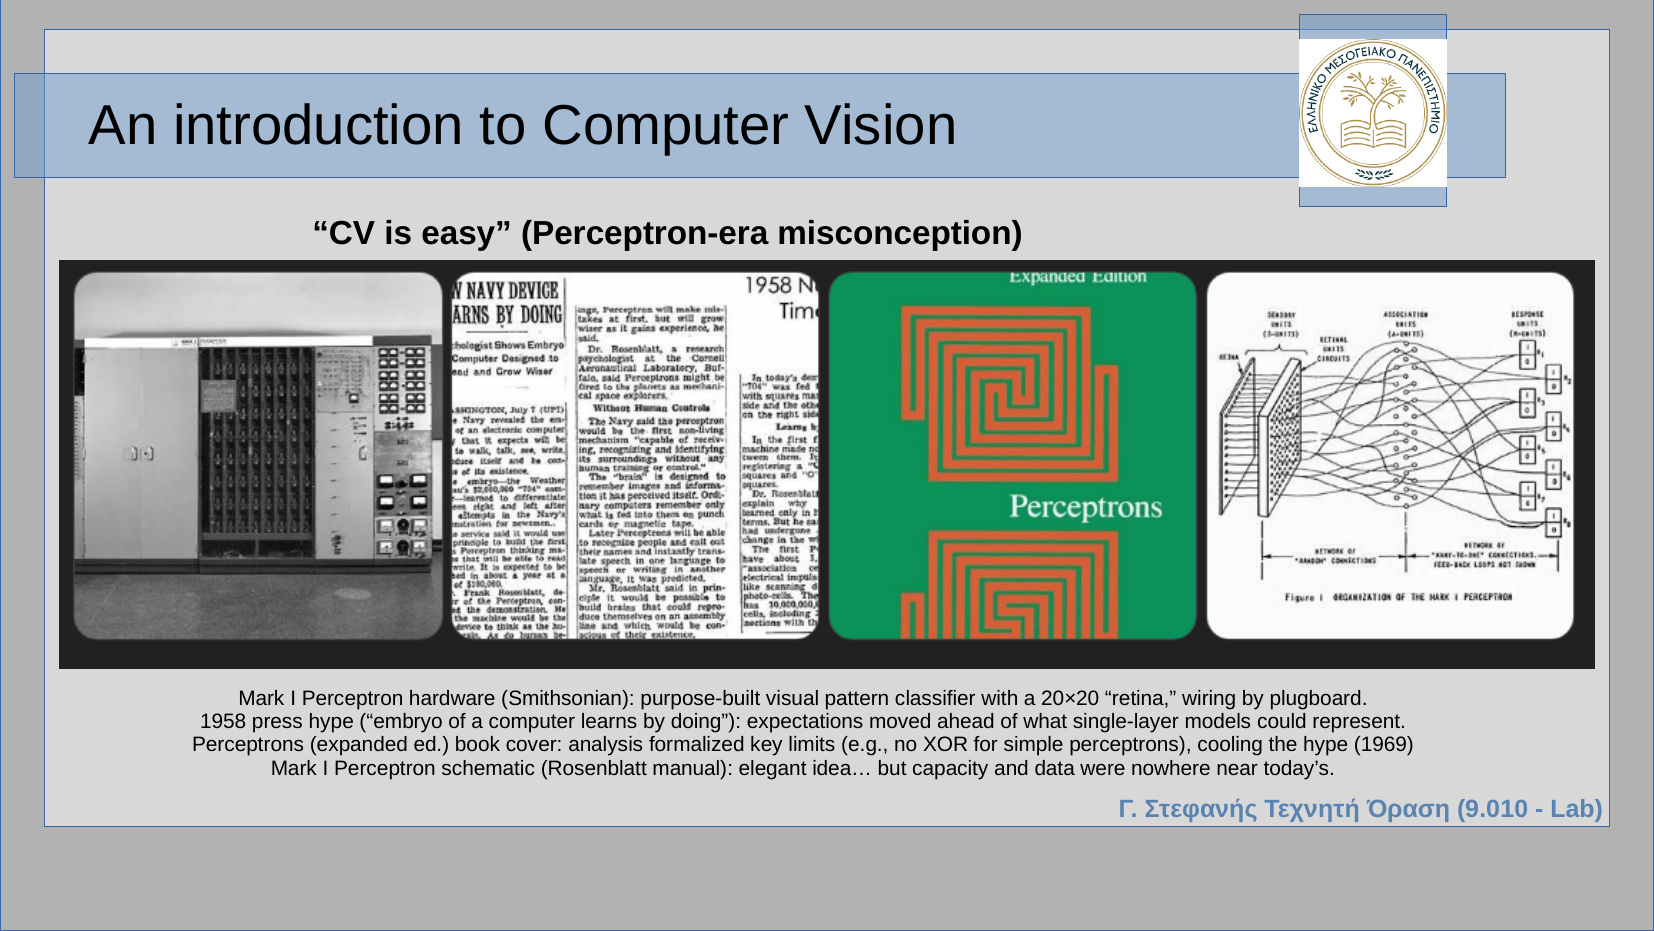

# An introduction to Computer Vision
“CV is easy” (Perceptron-era misconception)
Mark I Perceptron hardware (Smithsonian): purpose-built visual pattern classifier with a 20×20 “retina,” wiring by plugboard.
1958 press hype (“embryo of a computer learns by doing”): expectations moved ahead of what single-layer models could represent.
Perceptrons (expanded ed.) book cover: analysis formalized key limits (e.g., no XOR for simple perceptrons), cooling the hype (1969)
Mark I Perceptron schematic (Rosenblatt manual): elegant idea… but capacity and data were nowhere near today’s.
Γ. Στεφανής Τεχνητή Όραση (9.010 - Lab)